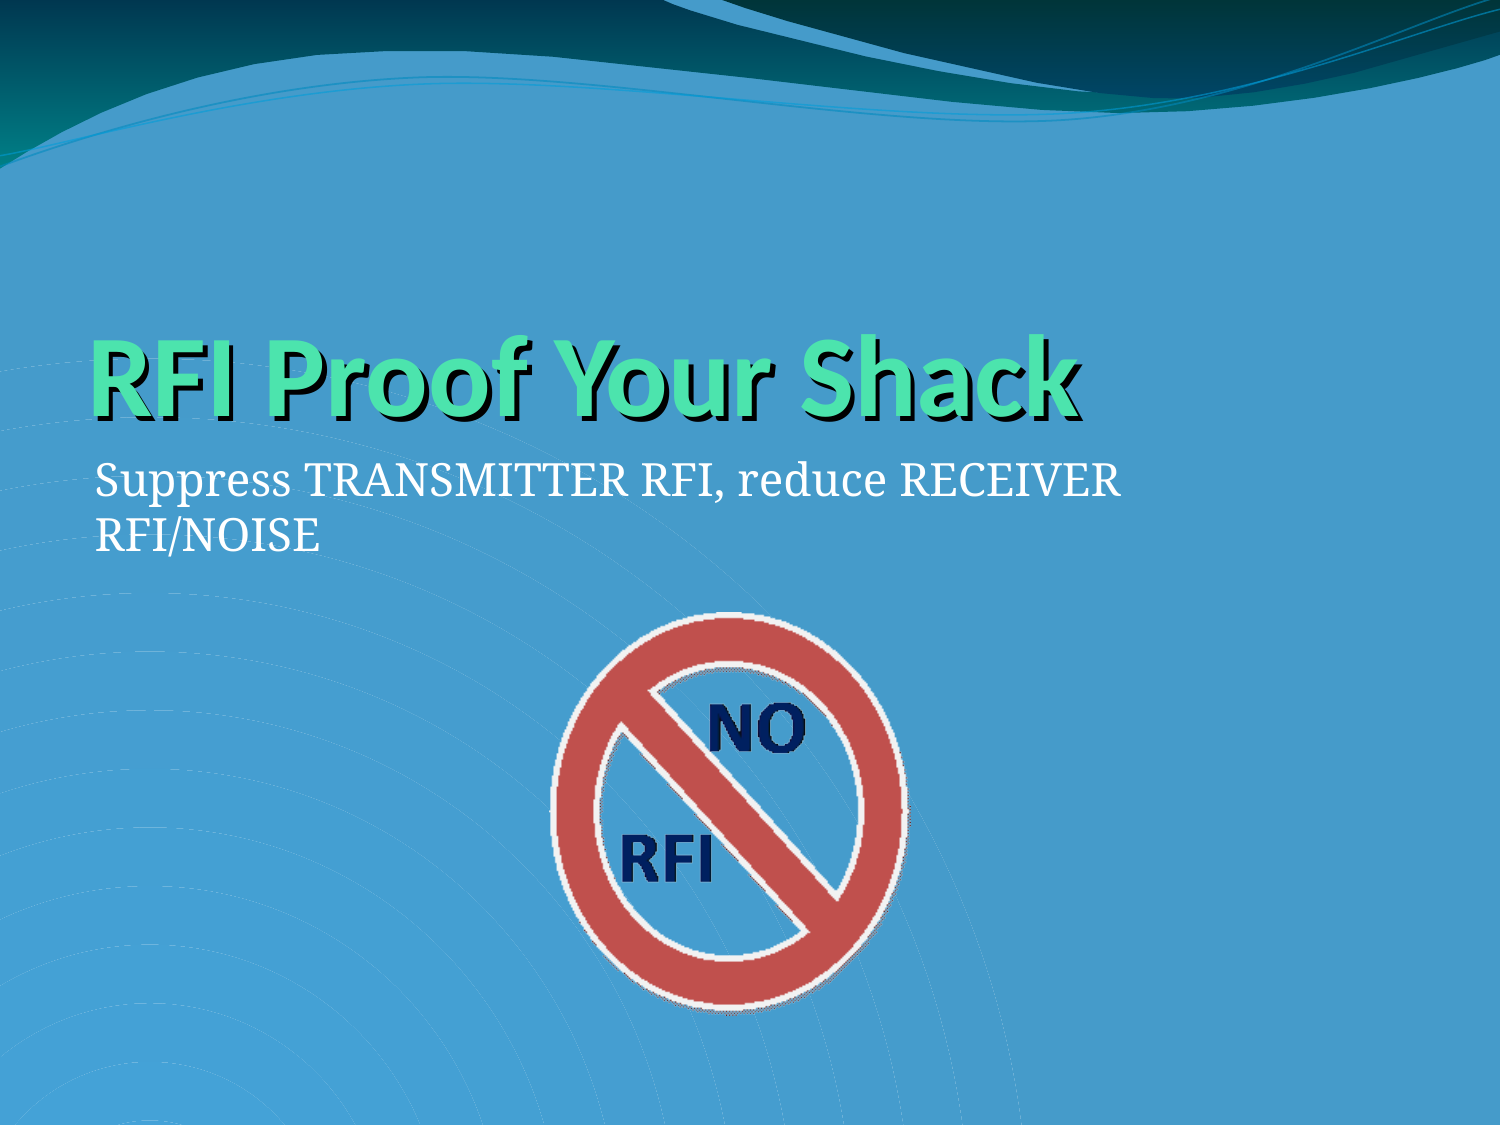

# RFI Proof Your Shack
Suppress TRANSMITTER RFI, reduce RECEIVER RFI/NOISE